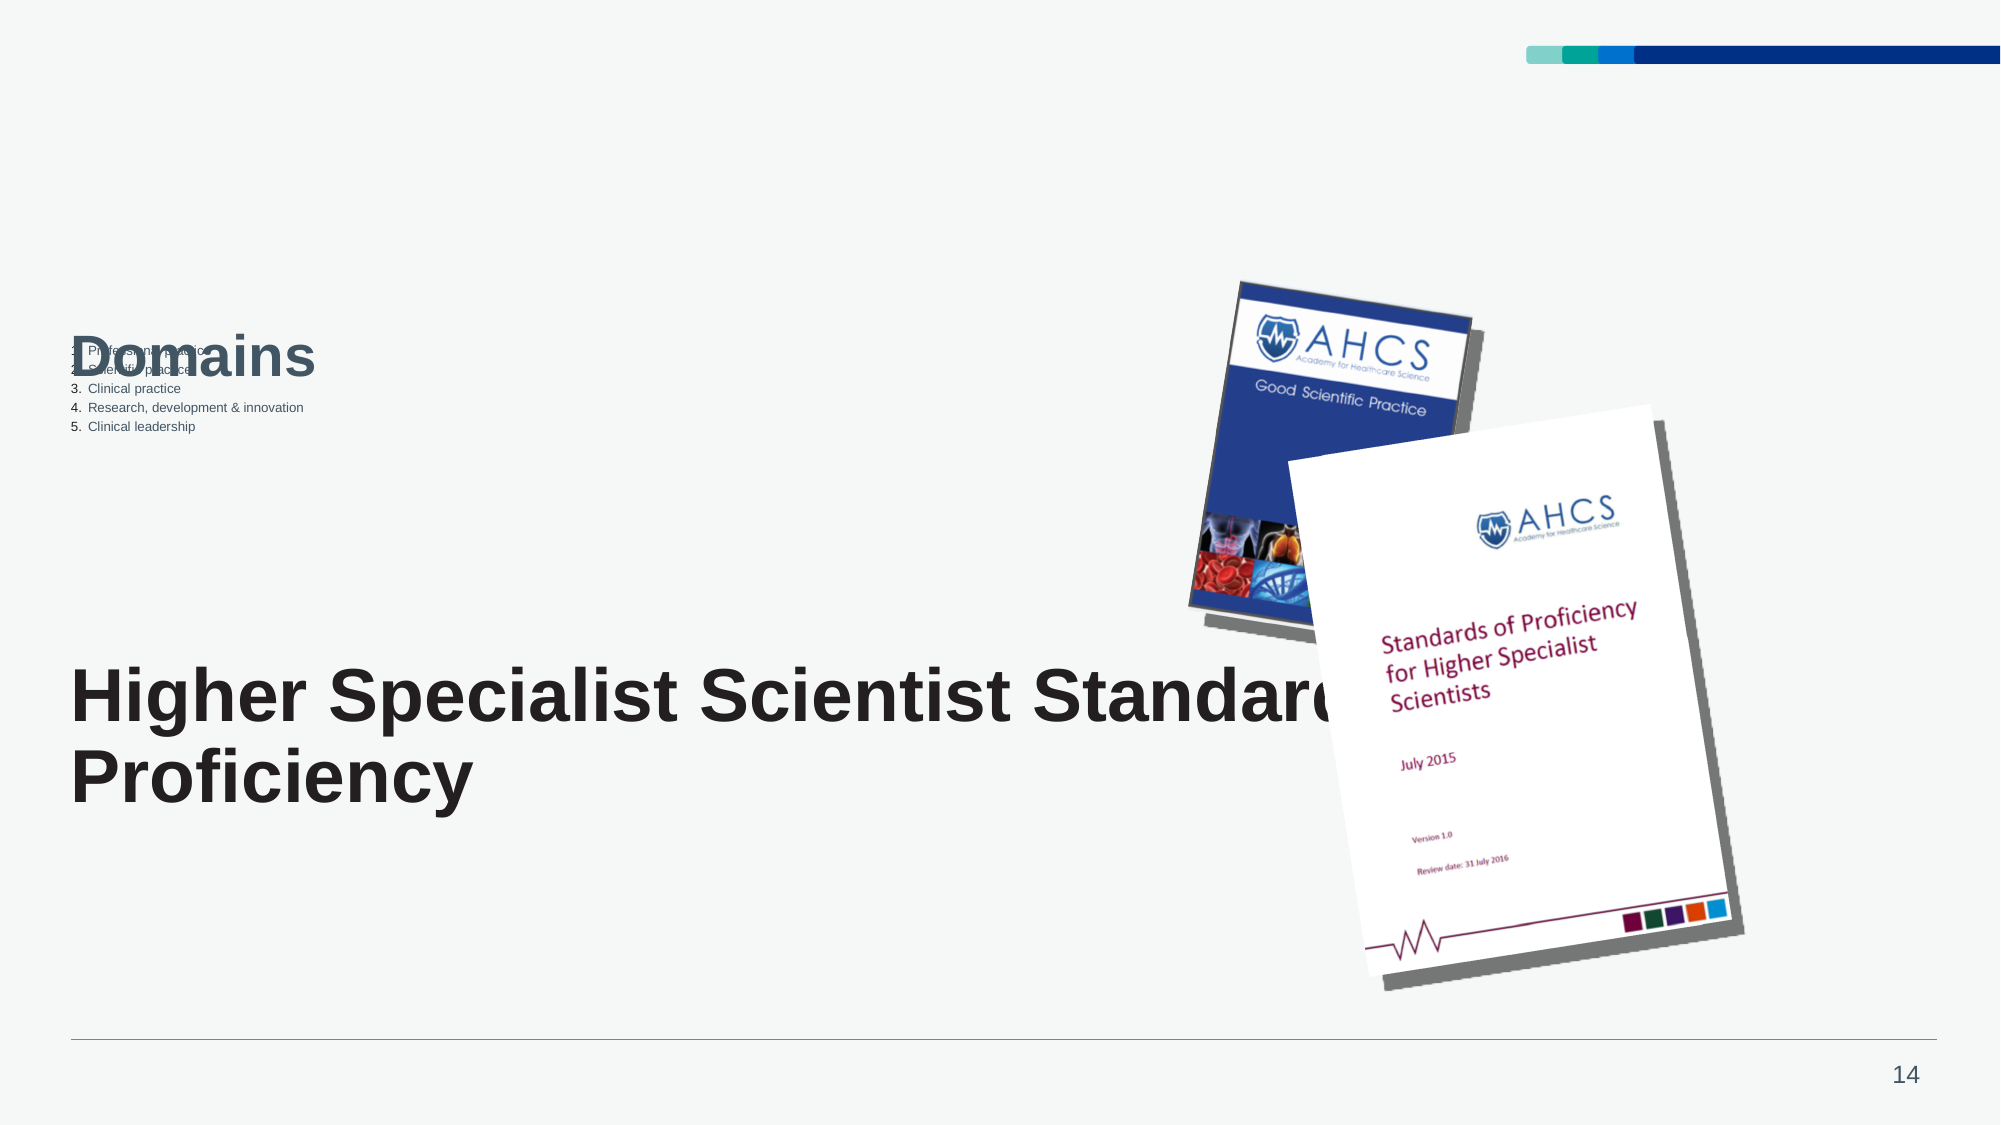

# Professional practice
Scientific practice
Clinical practice
Research, development & innovation
Clinical leadership
Domains
Higher Specialist Scientist Standards of Proficiency